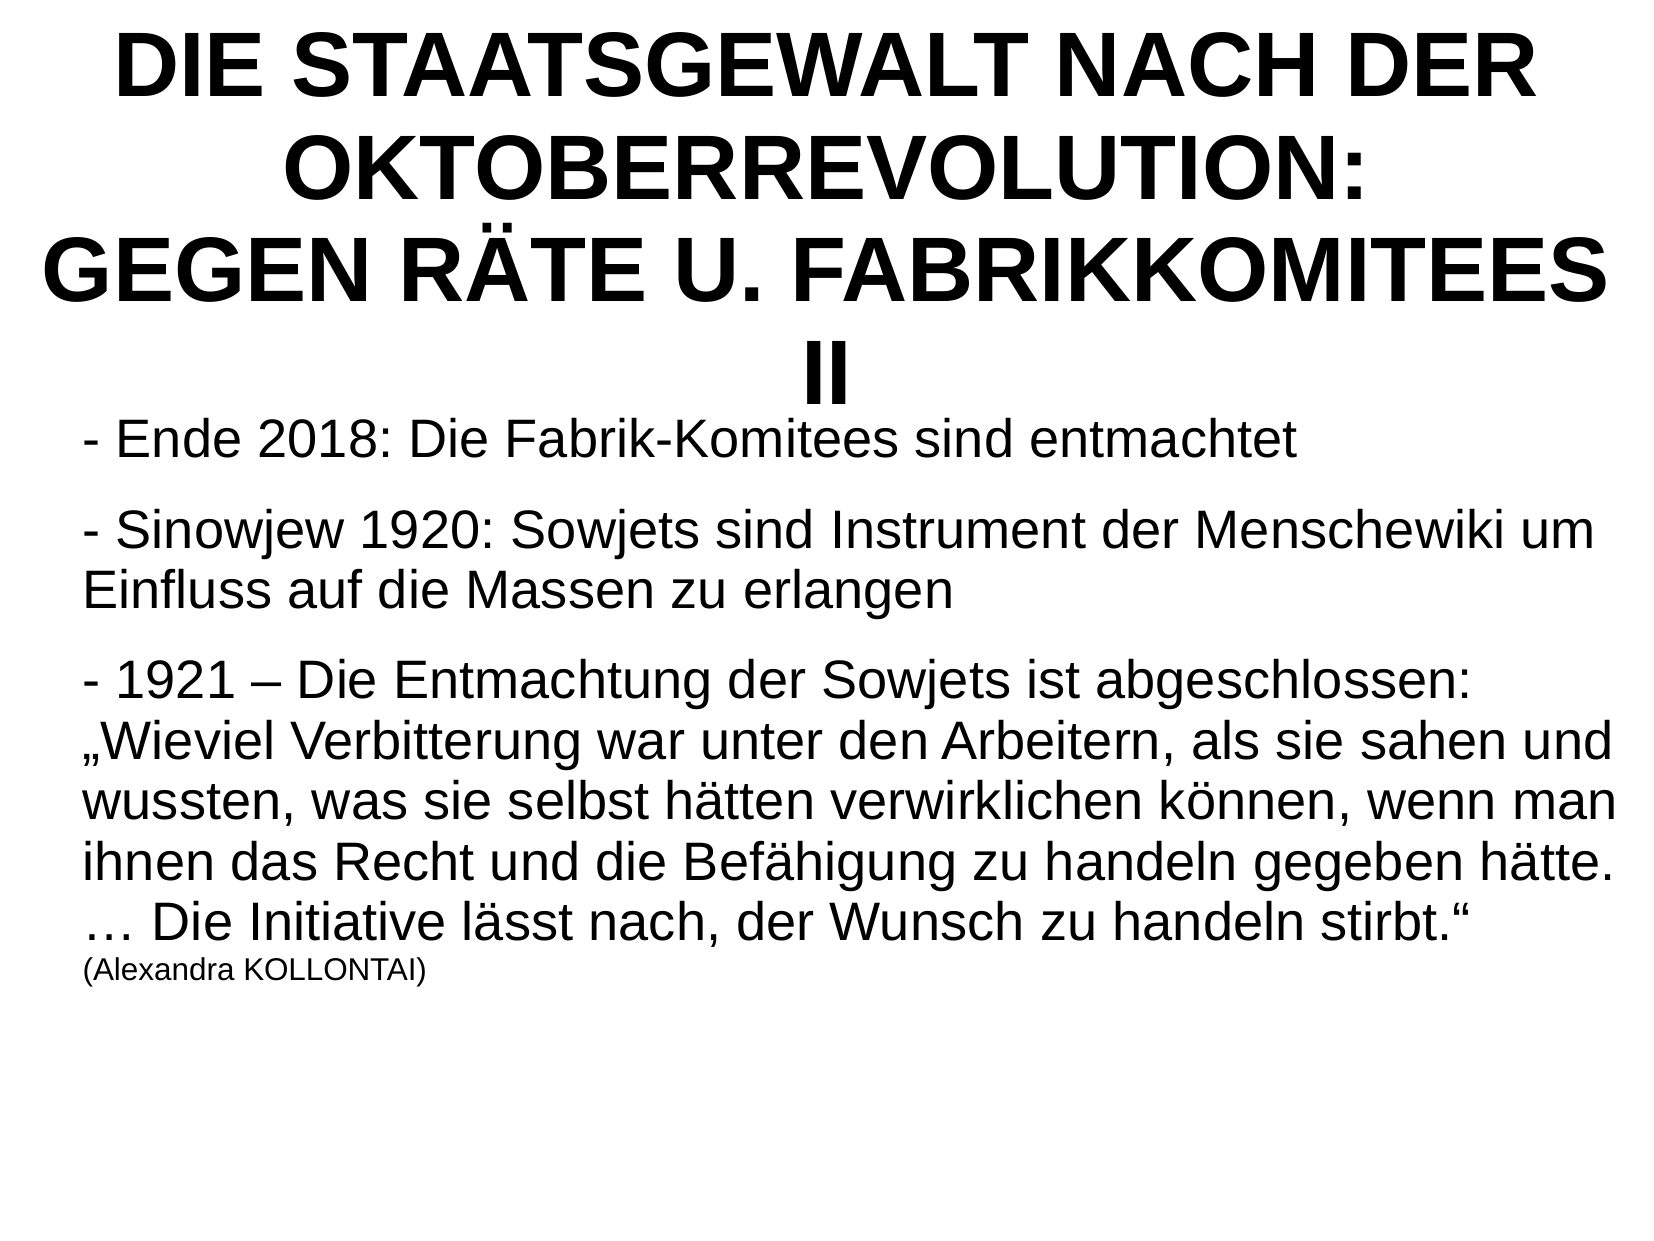

# DIE STAATSGEWALT NACH DER OKTOBERREVOLUTION: GEGEN RÄTE U. FABRIKKOMITEES II
- Ende 2018: Die Fabrik-Komitees sind entmachtet
- Sinowjew 1920: Sowjets sind Instrument der Menschewiki um Einfluss auf die Massen zu erlangen
- 1921 – Die Entmachtung der Sowjets ist abgeschlossen: „Wieviel Verbitterung war unter den Arbeitern, als sie sahen und wussten, was sie selbst hätten verwirklichen können, wenn man ihnen das Recht und die Befähigung zu handeln gegeben hätte. … Die Initiative lässt nach, der Wunsch zu handeln stirbt.“ (Alexandra KOLLONTAI)